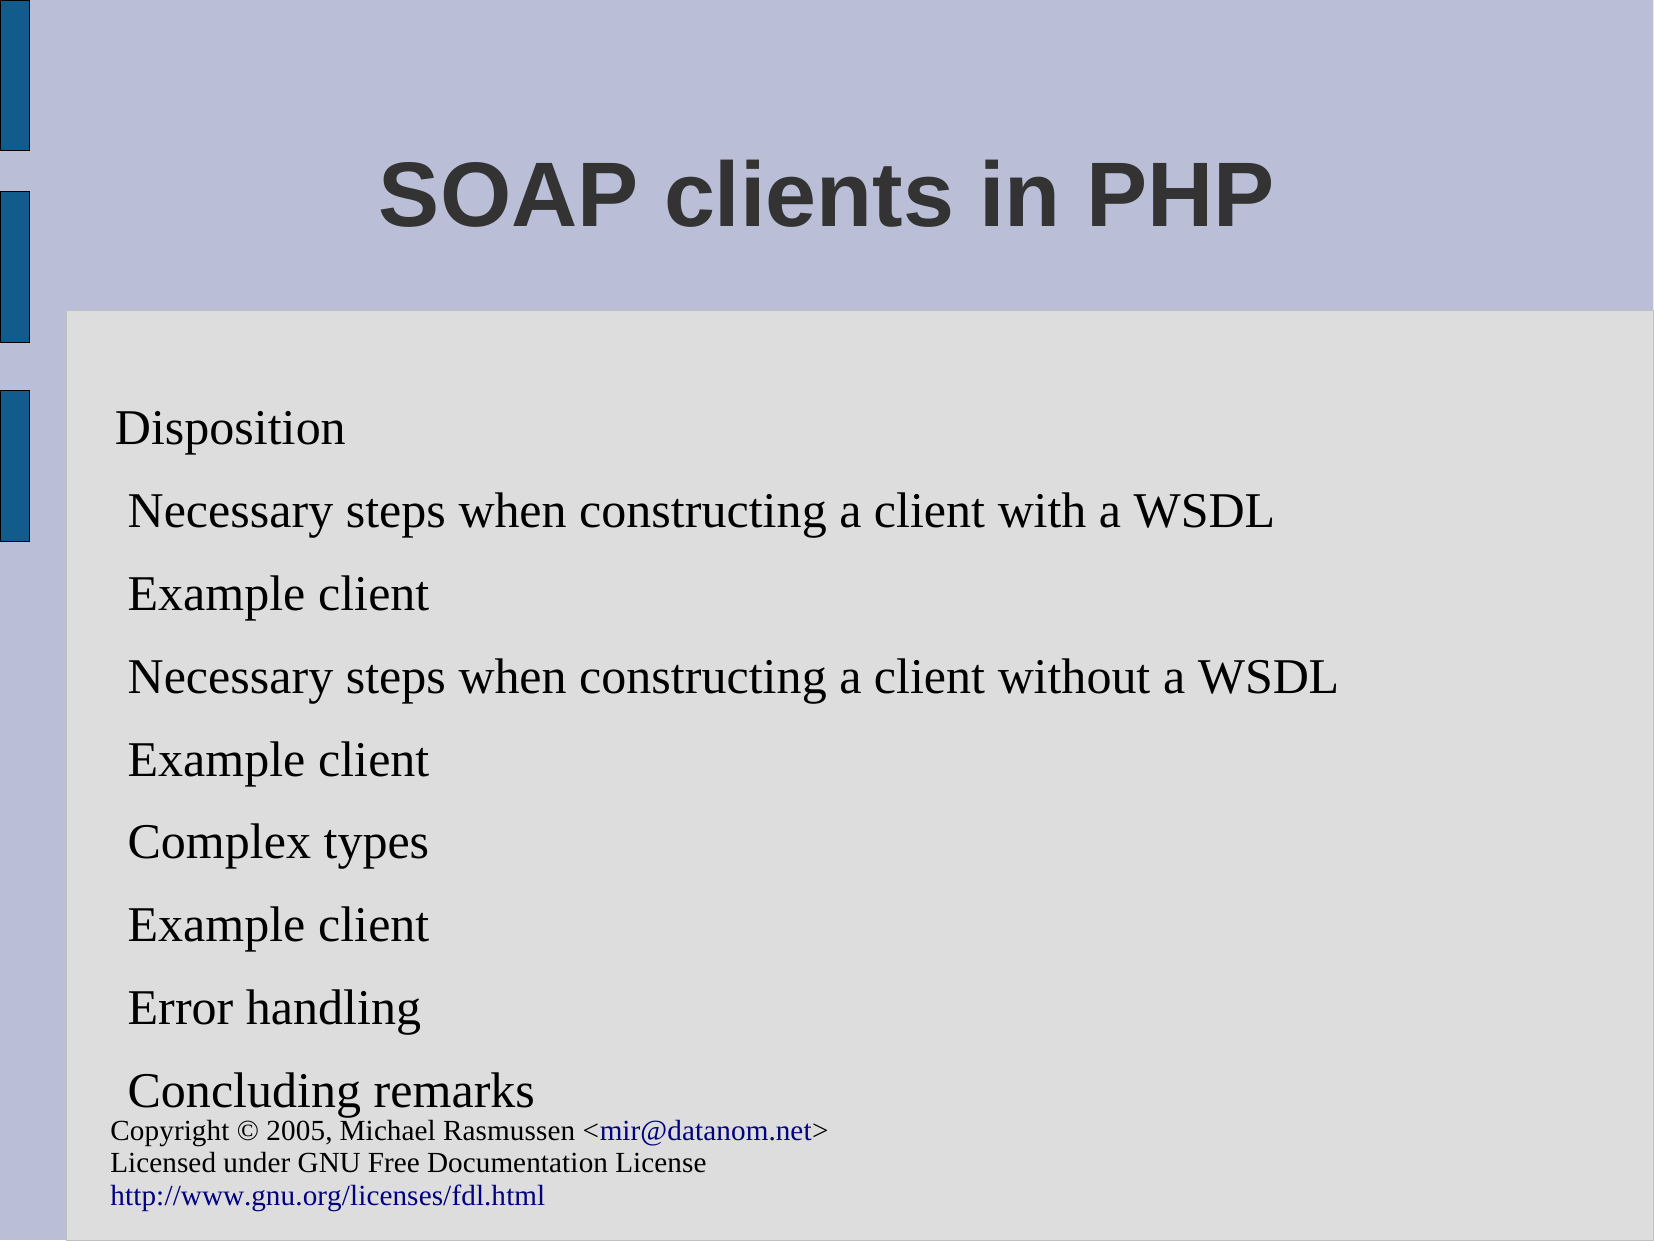

# SOAP clients in PHP
Disposition
 Necessary steps when constructing a client with a WSDL
 Example client
 Necessary steps when constructing a client without a WSDL
 Example client
 Complex types
 Example client
 Error handling
 Concluding remarks
Copyright © 2005, Michael Rasmussen <mir@datanom.net>
Licensed under GNU Free Documentation License
http://www.gnu.org/licenses/fdl.html